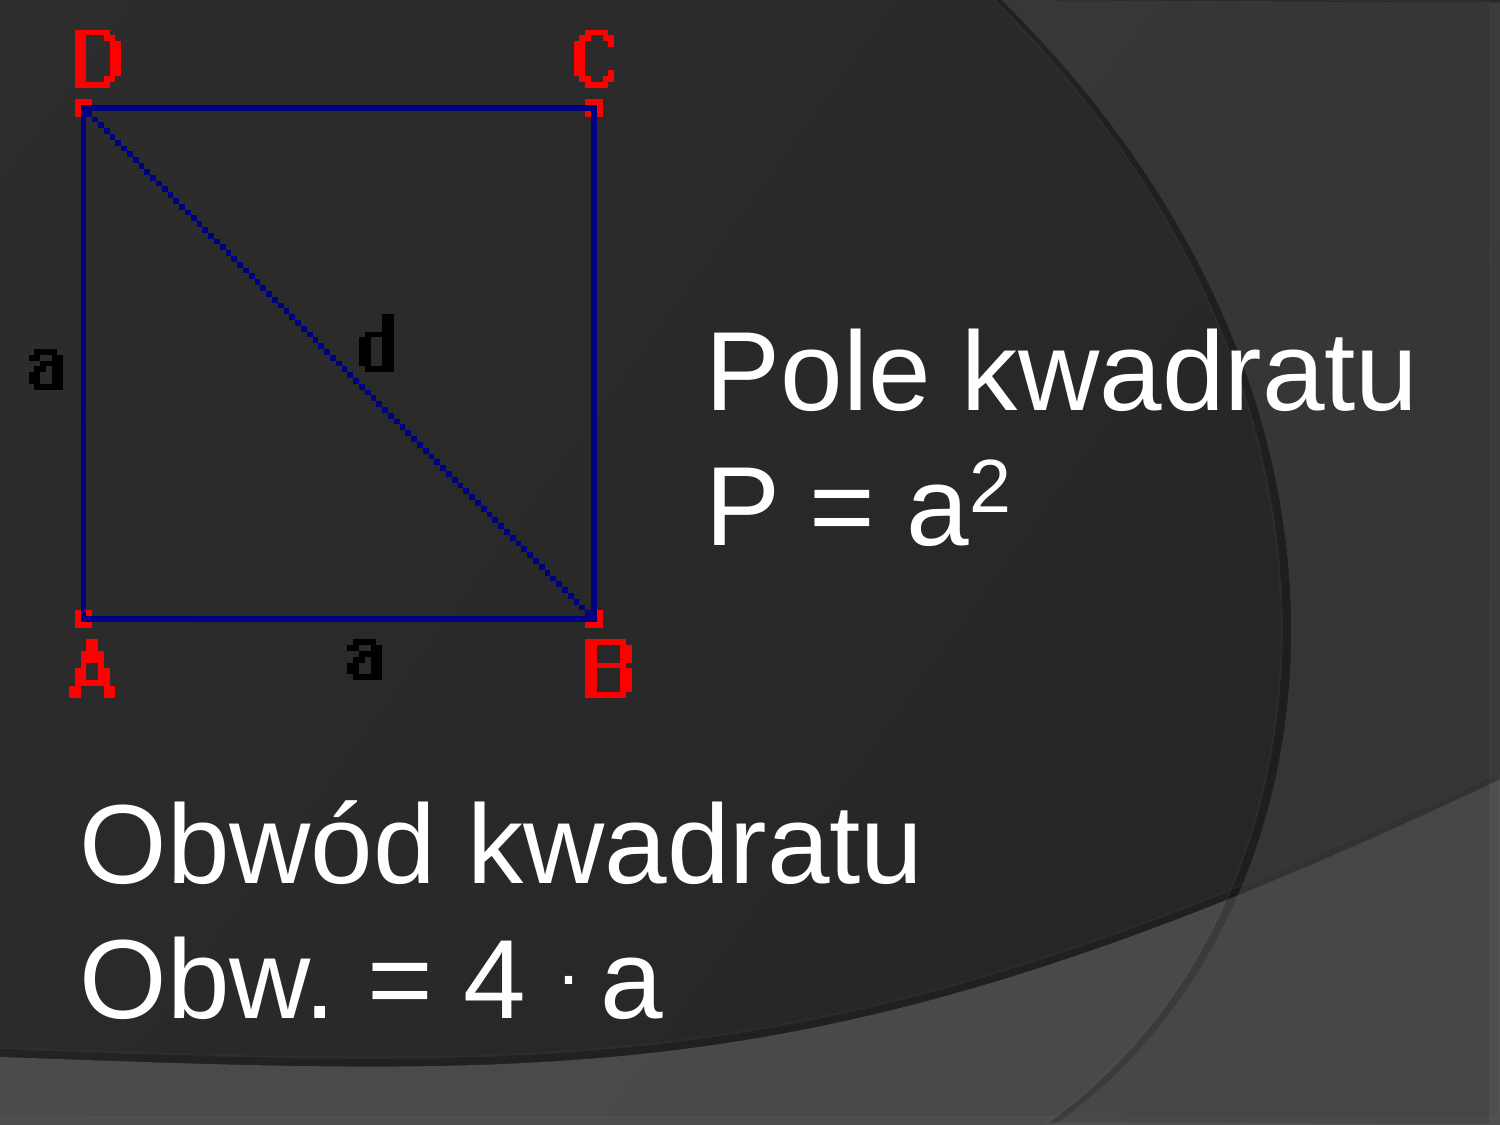

Pole kwadratu
P = a2
Obwód kwadratu
Obw. = 4 . a